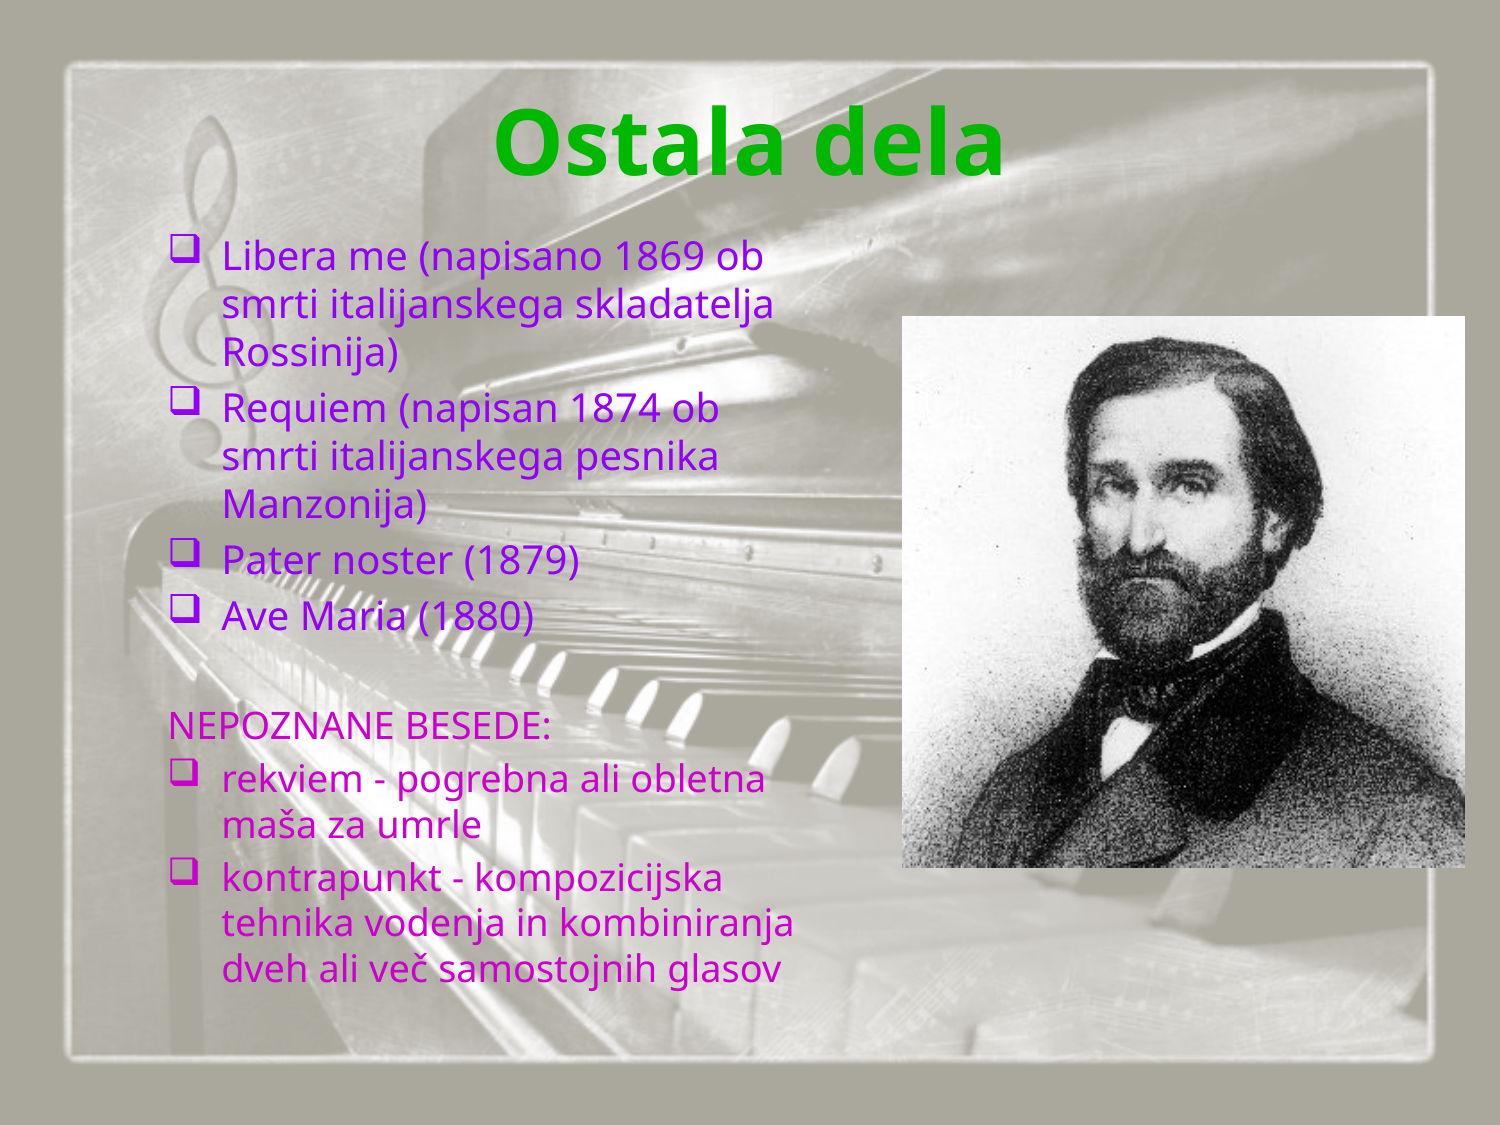

# Ostala dela
Libera me (napisano 1869 ob smrti italijanskega skladatelja Rossinija)
Requiem (napisan 1874 ob smrti italijanskega pesnika Manzonija)
Pater noster (1879)
Ave Maria (1880)
NEPOZNANE BESEDE:
rekviem - pogrebna ali obletna maša za umrle
kontrapunkt - kompozicijska tehnika vodenja in kombiniranja dveh ali več samostojnih glasov